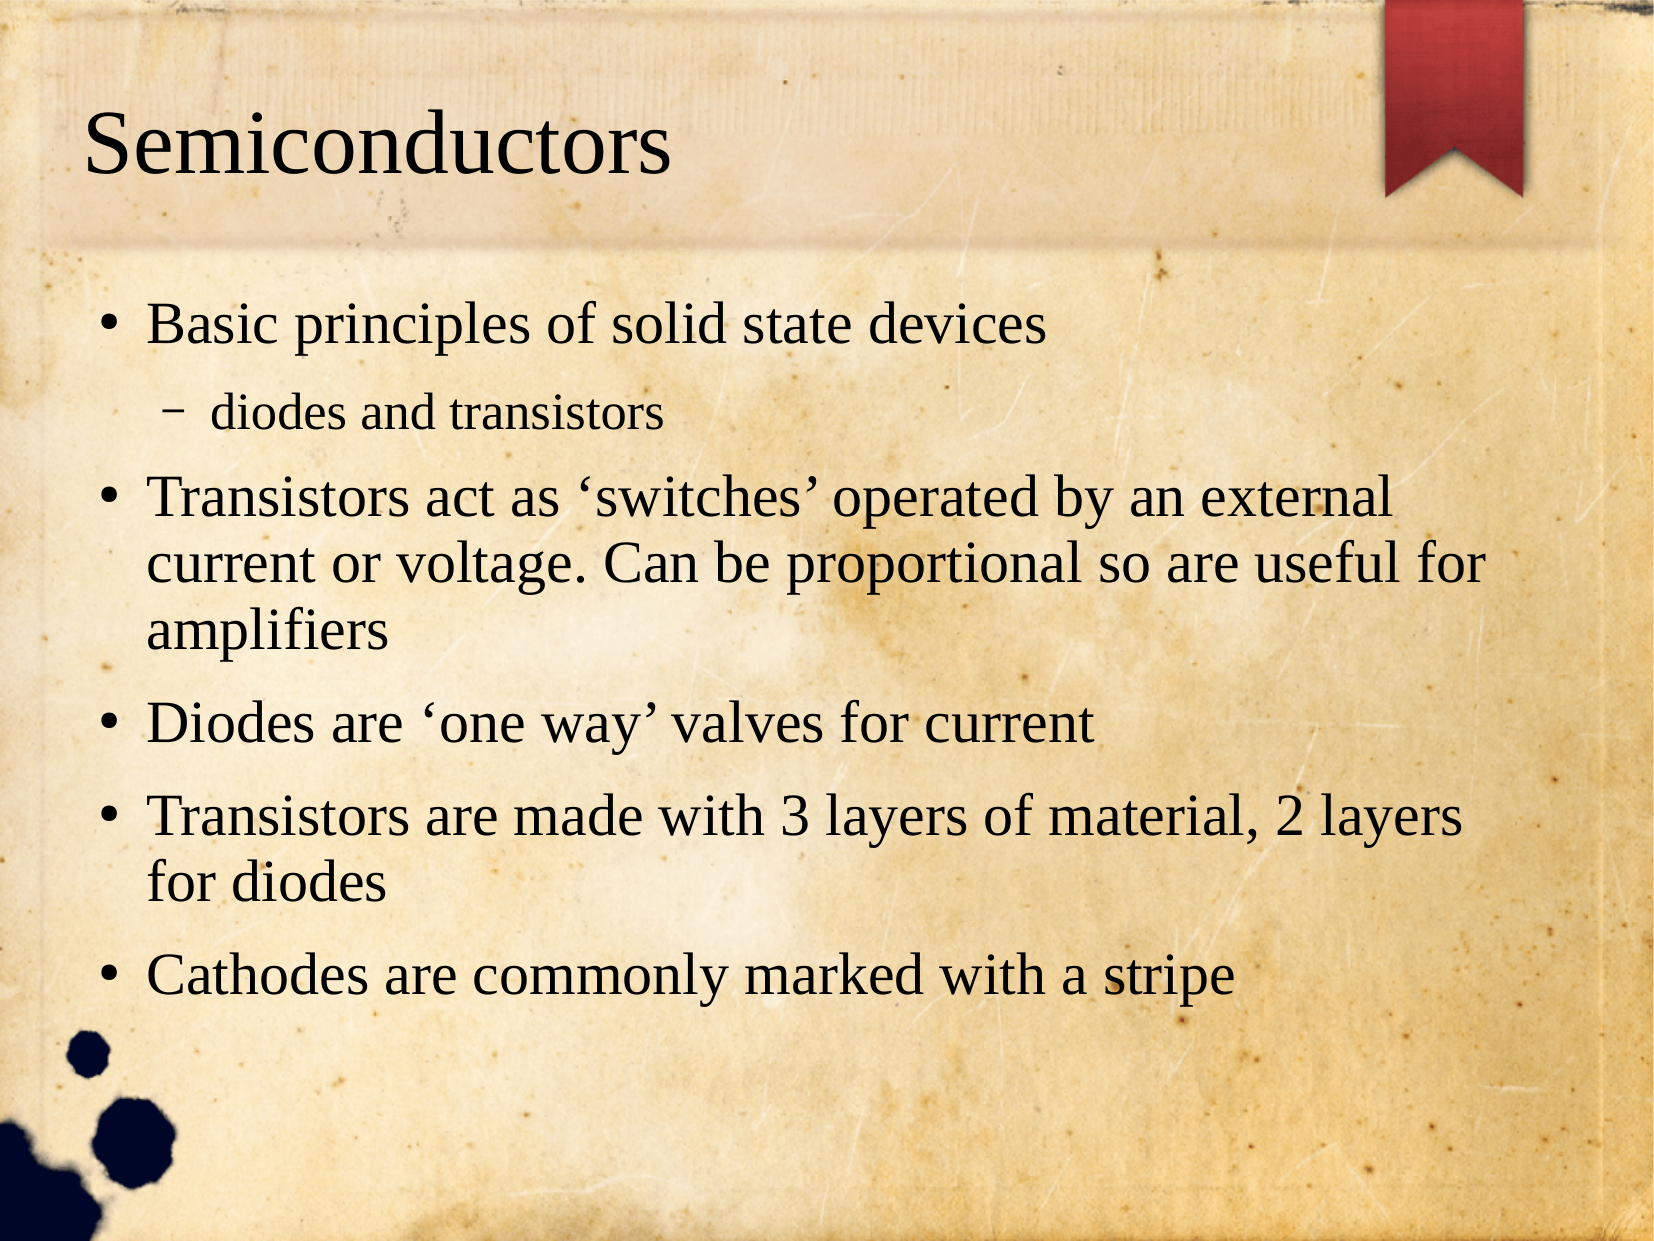

# Semiconductors
Basic principles of solid state devices
diodes and transistors
Transistors act as ‘switches’ operated by an external current or voltage. Can be proportional so are useful for amplifiers
Diodes are ‘one way’ valves for current
Transistors are made with 3 layers of material, 2 layers for diodes
Cathodes are commonly marked with a stripe